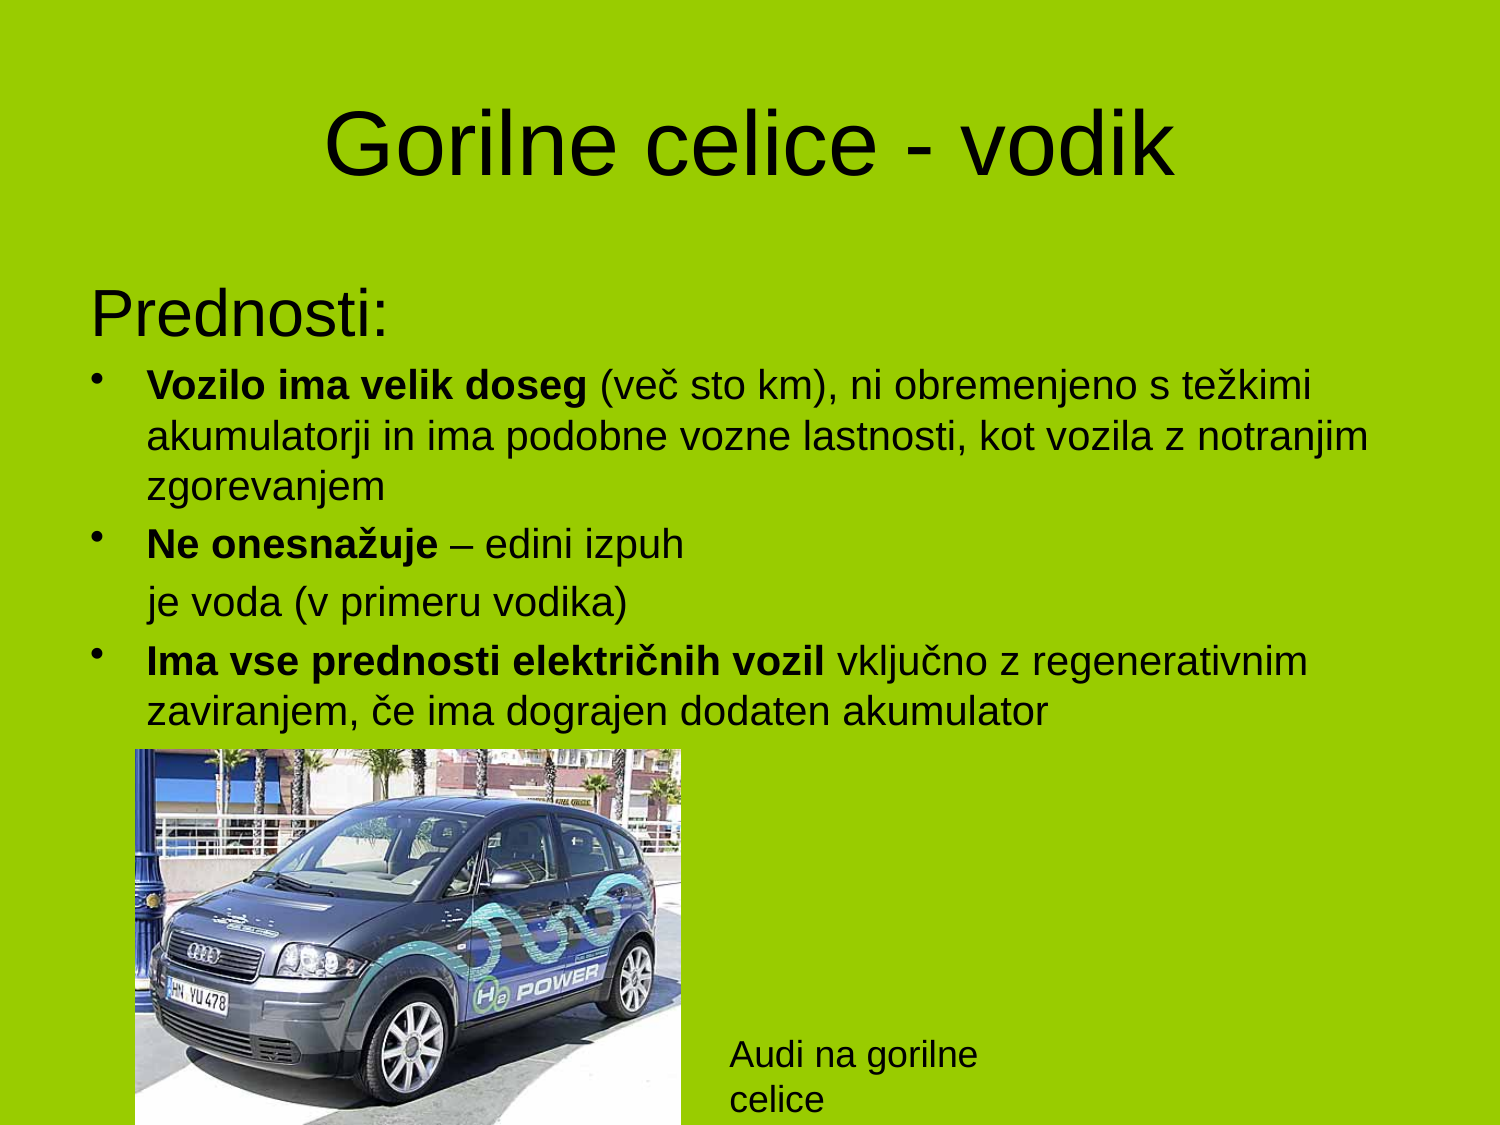

# Gorilne celice - vodik
Prednosti:
Vozilo ima velik doseg (več sto km), ni obremenjeno s težkimi akumulatorji in ima podobne vozne lastnosti, kot vozila z notranjim zgorevanjem
Ne onesnažuje – edini izpuh
 je voda (v primeru vodika)
Ima vse prednosti električnih vozil vključno z regenerativnim zaviranjem, če ima dograjen dodaten akumulator
Audi na gorilne celice